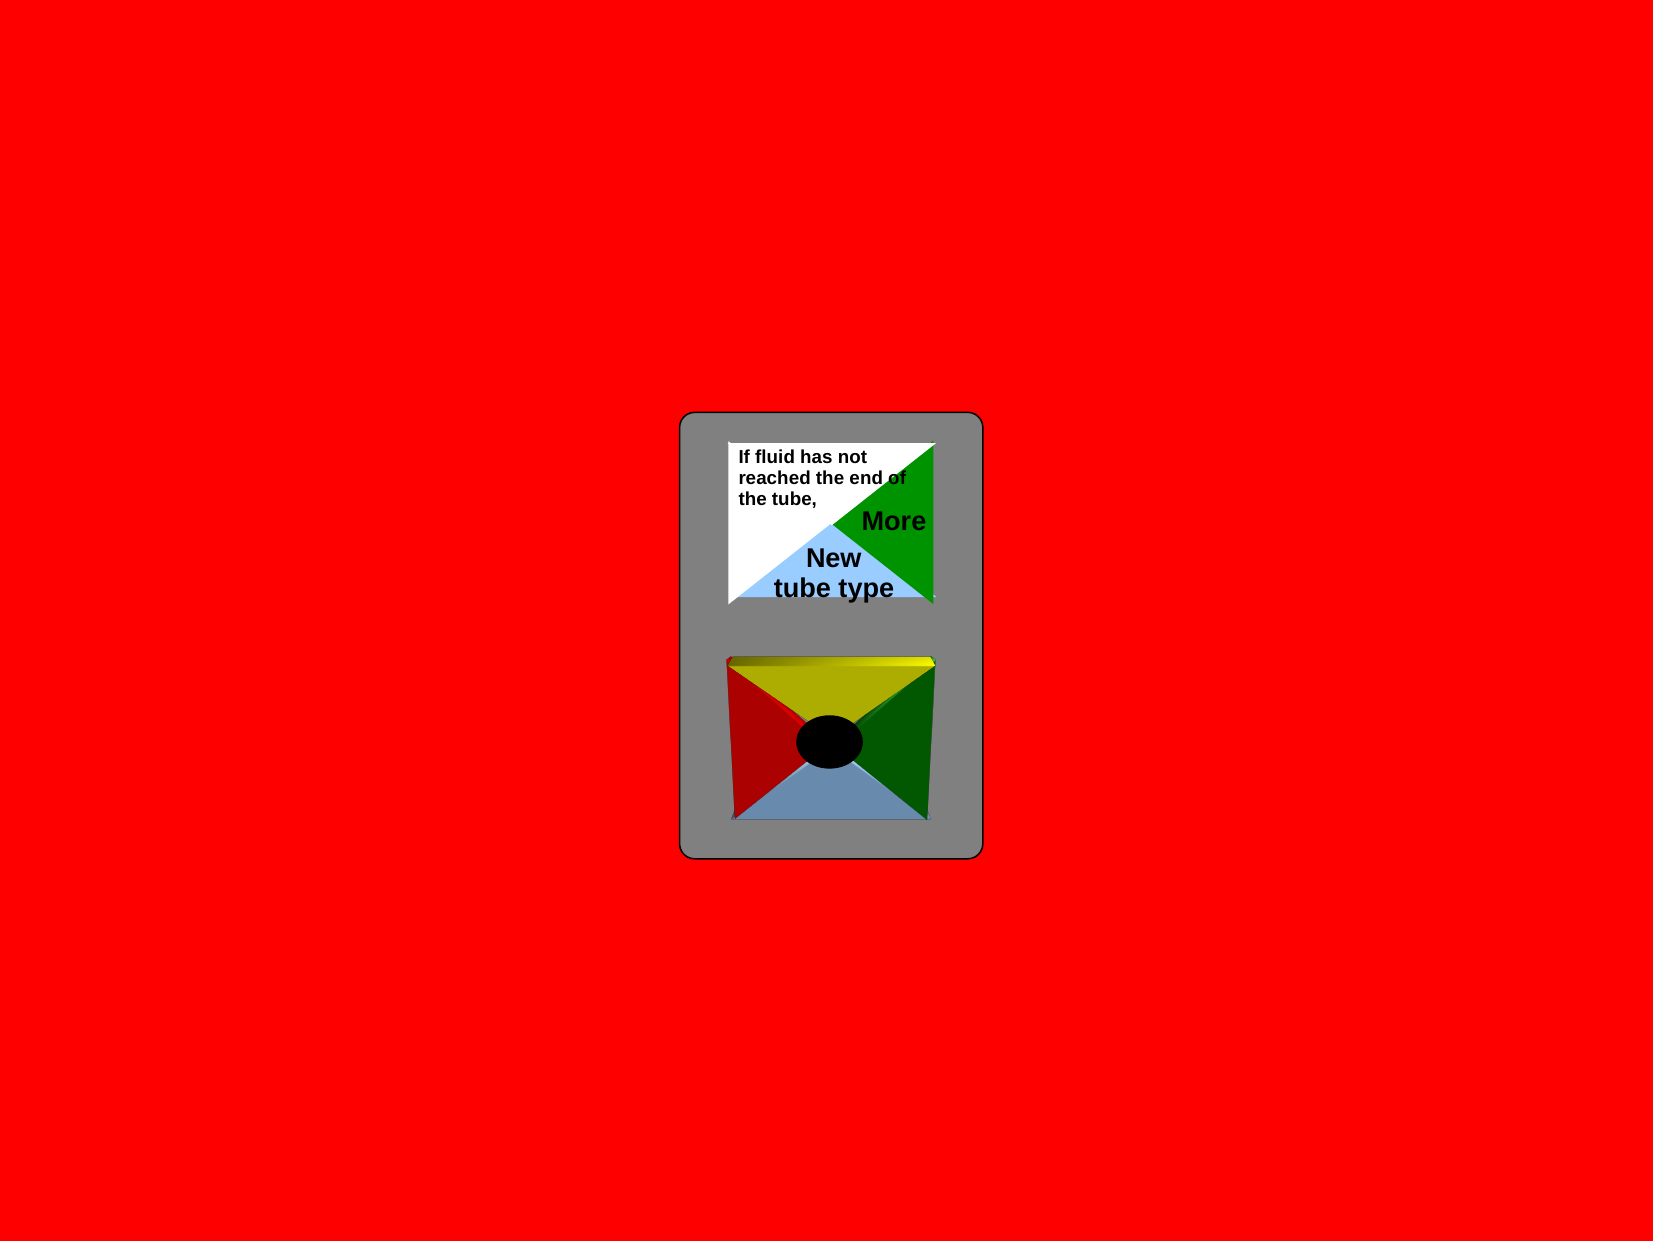

If fluid has not reached the end of the tube,
More
New
tube type